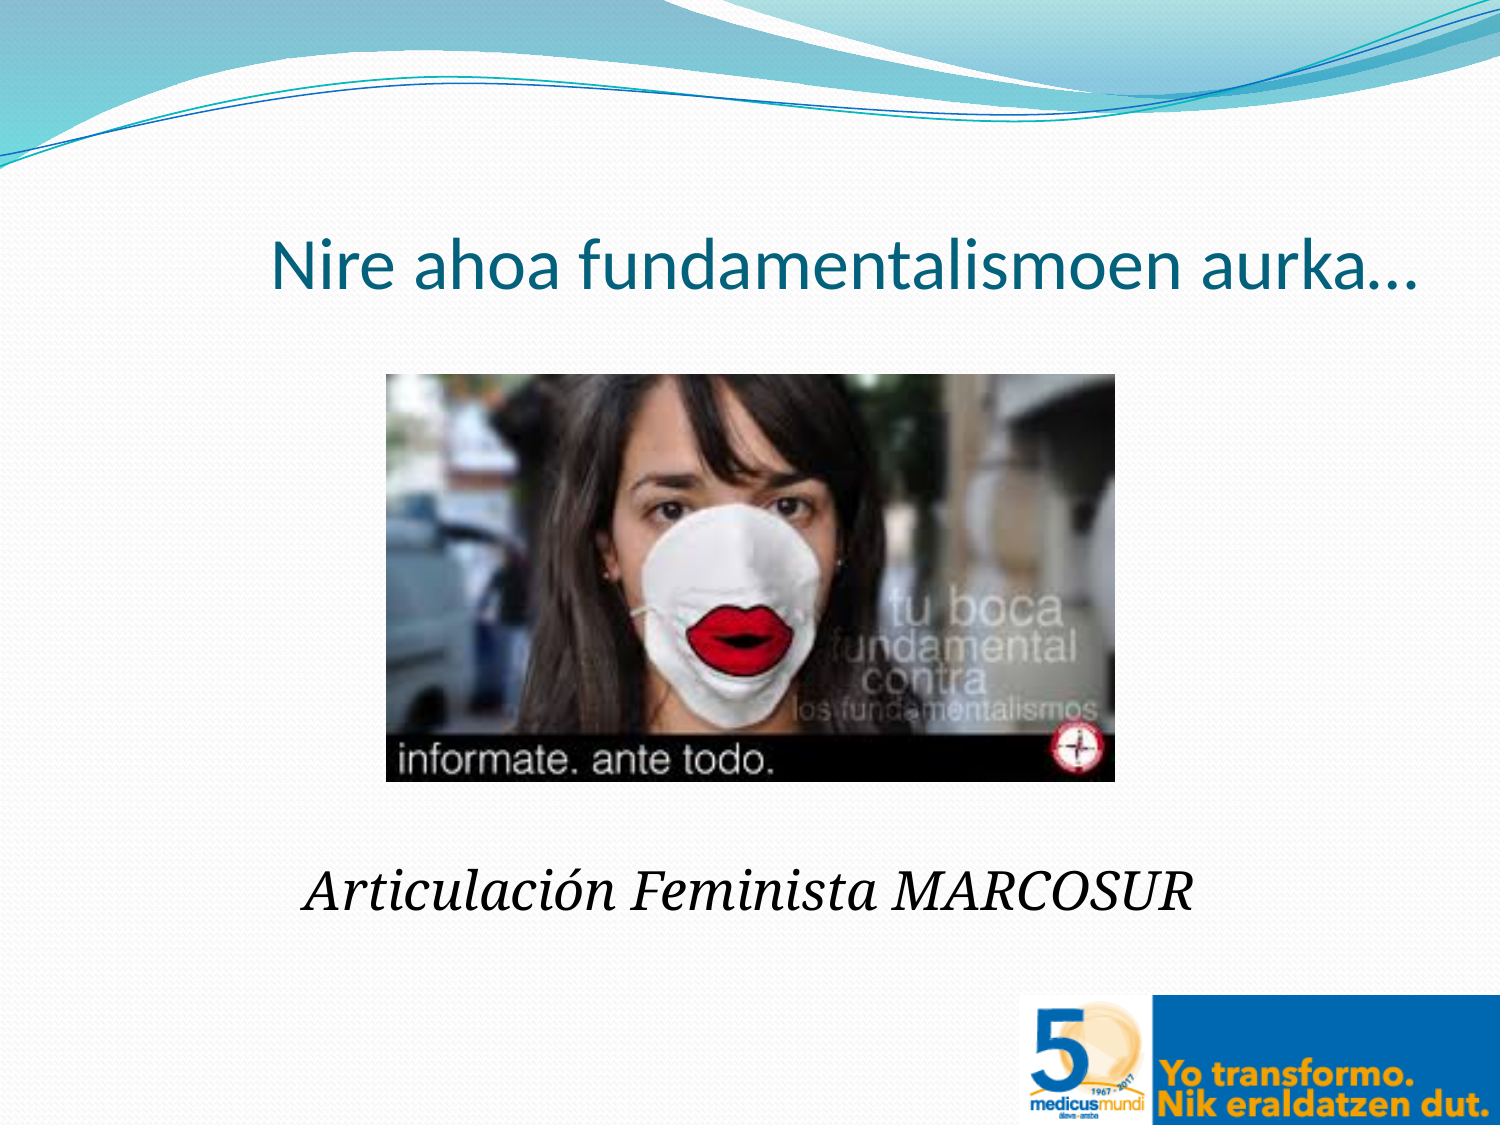

# Nire ahoa fundamentalismoen aurka…
Articulación Feminista MARCOSUR